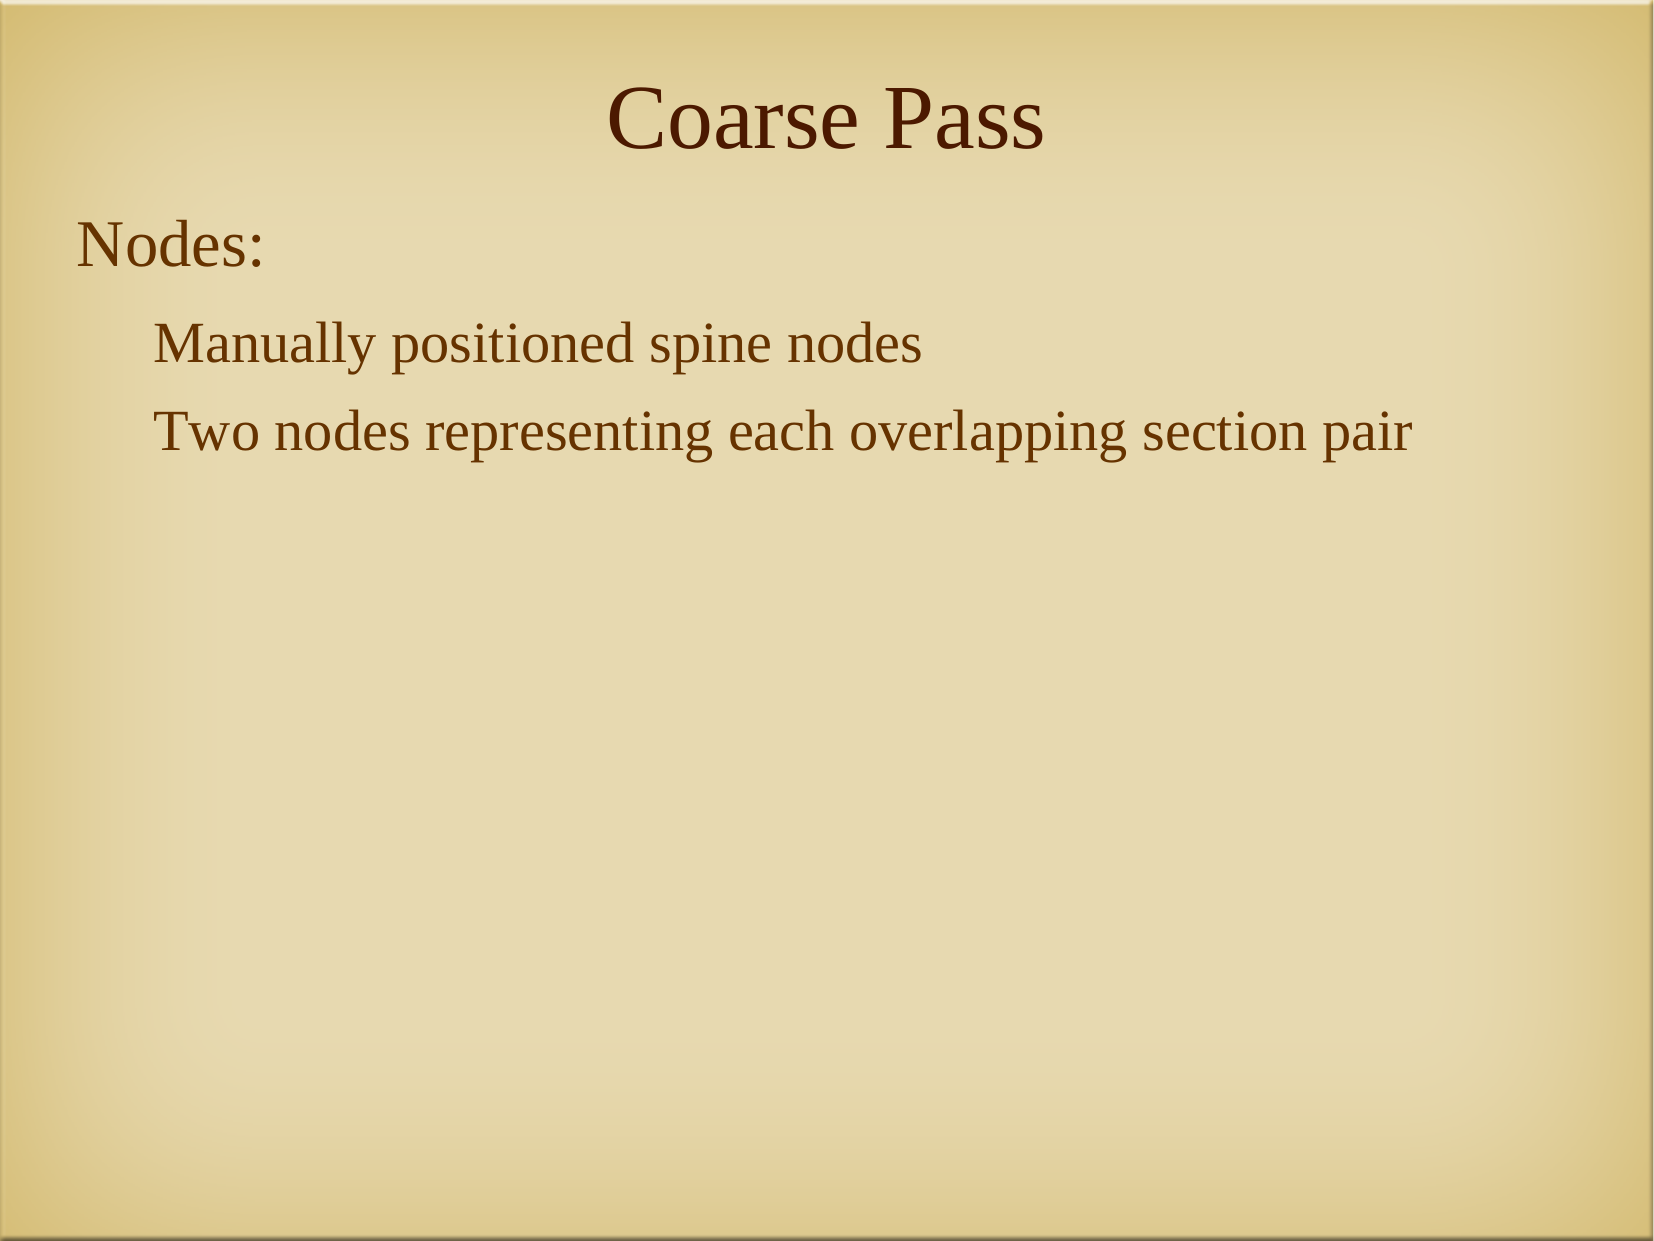

# Coarse Pass
Nodes:
Manually positioned spine nodes
Two nodes representing each overlapping section pair